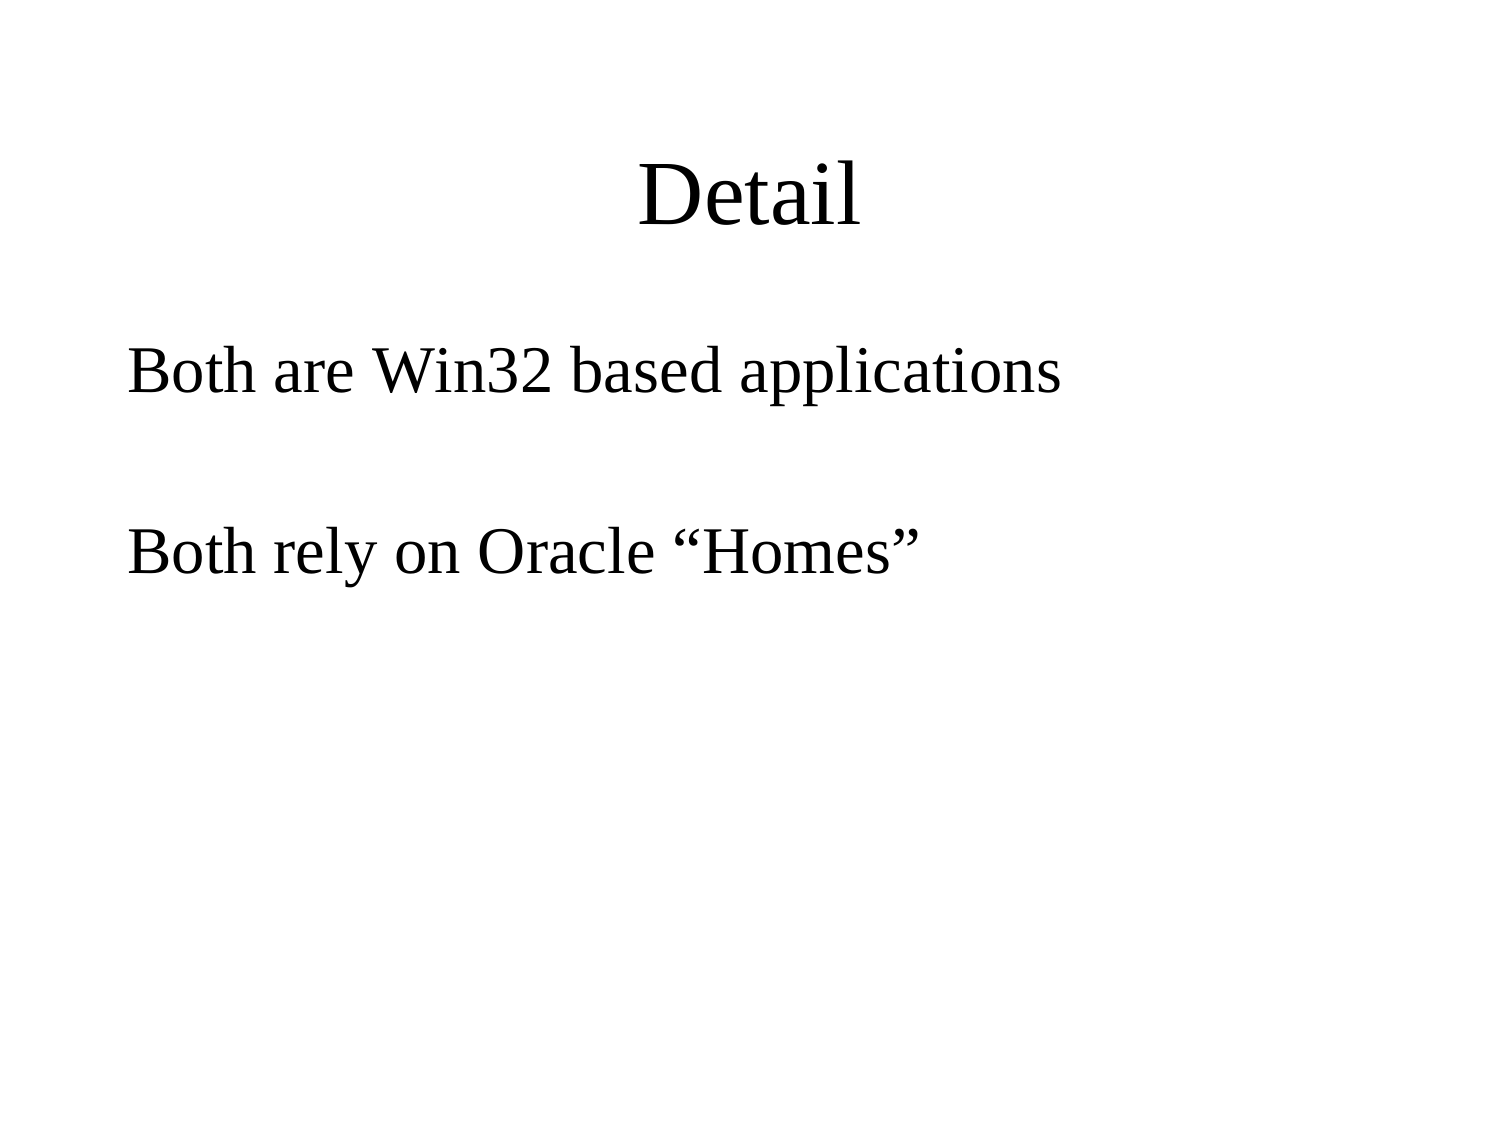

# Detail
Both are Win32 based applications
Both rely on Oracle “Homes”